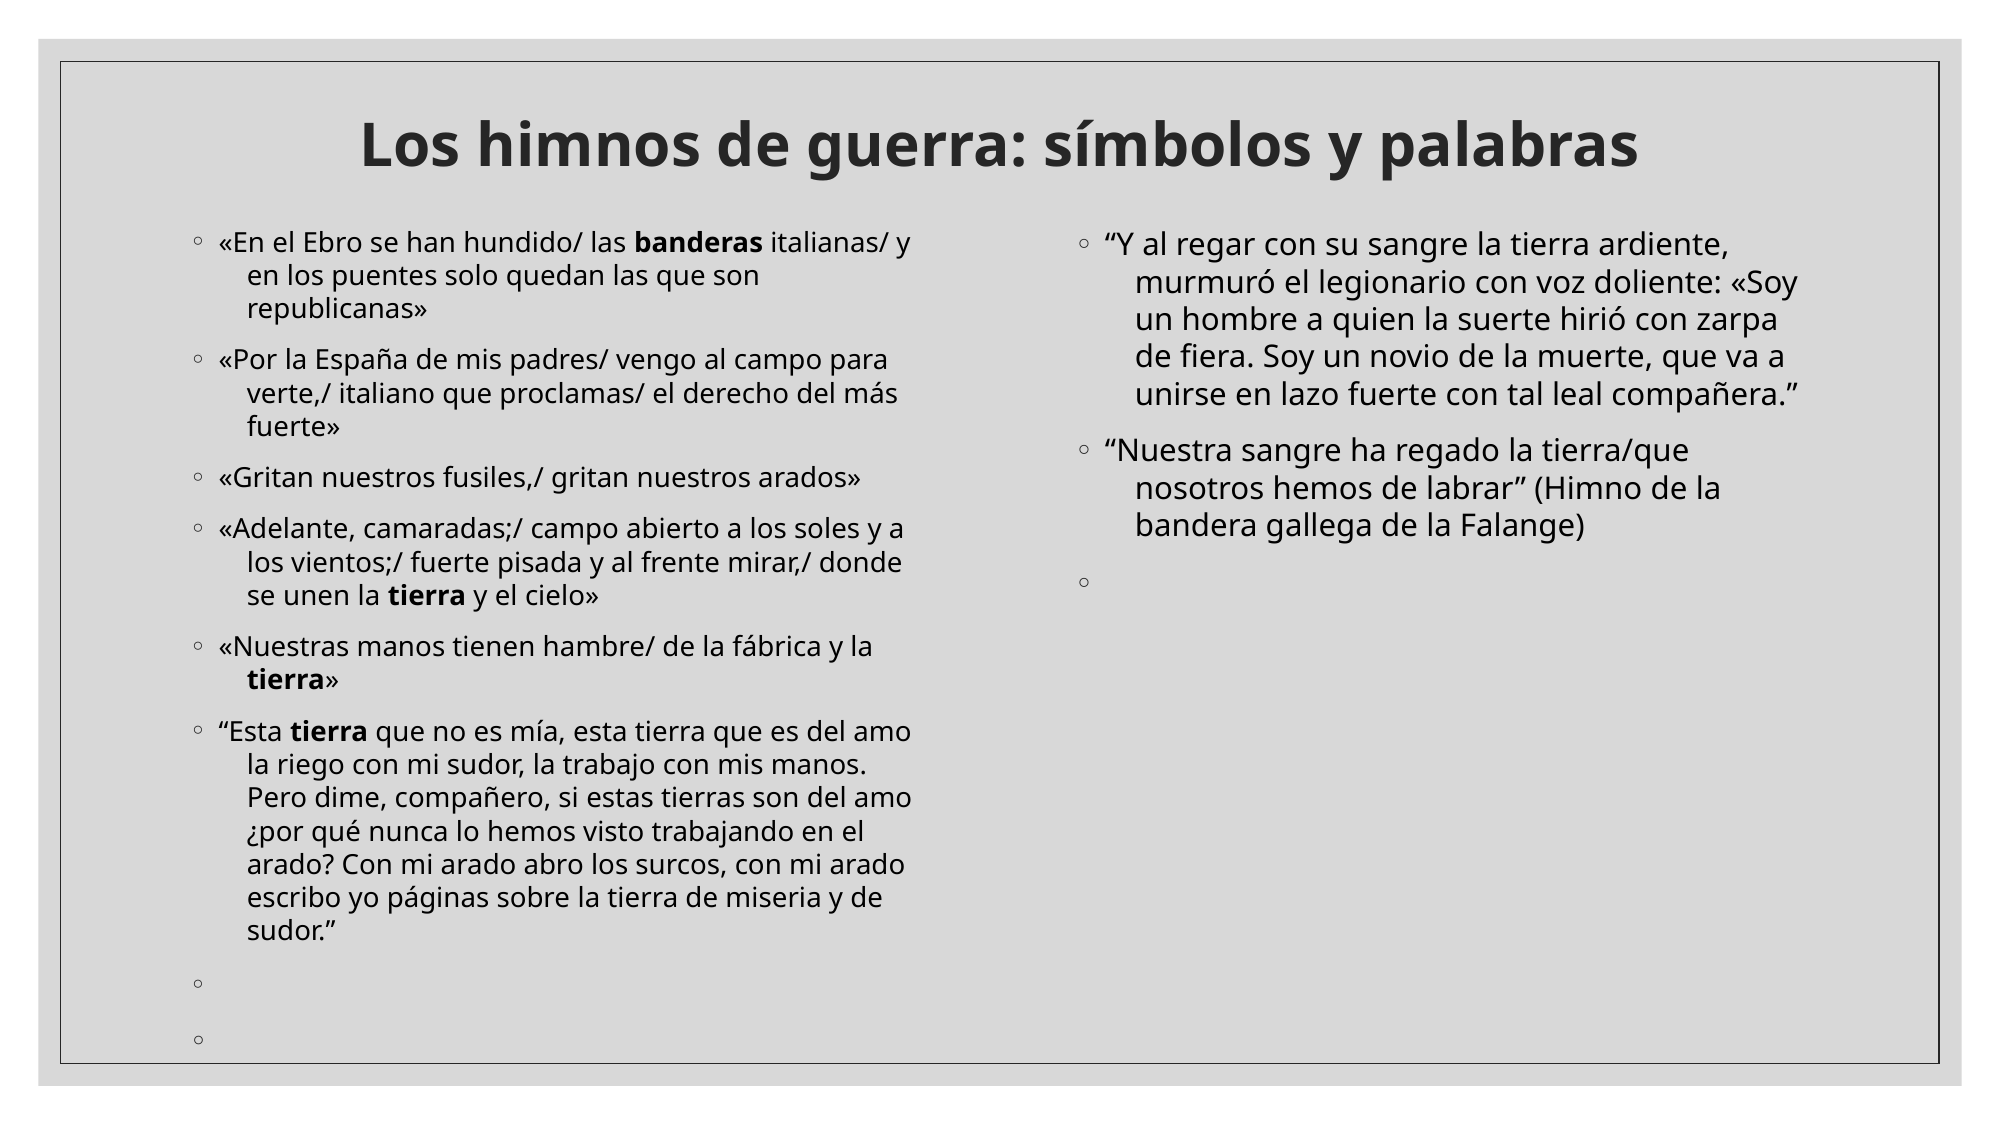

# Los himnos de guerra: símbolos y palabras
«En el Ebro se han hundido/ las banderas italianas/ y en los puentes solo quedan las que son republicanas»
«Por la España de mis padres/ vengo al campo para verte,/ italiano que proclamas/ el derecho del más fuerte»
«Gritan nuestros fusiles,/ gritan nuestros arados»
«Adelante, camaradas;/ campo abierto a los soles y a los vientos;/ fuerte pisada y al frente mirar,/ donde se unen la tierra y el cielo»
«Nuestras manos tienen hambre/ de la fábrica y la tierra»
“Esta tierra que no es mía, esta tierra que es del amo la riego con mi sudor, la trabajo con mis manos. Pero dime, compañero, si estas tierras son del amo ¿por qué nunca lo hemos visto trabajando en el arado? Con mi arado abro los surcos, con mi arado escribo yo páginas sobre la tierra de miseria y de sudor.”
“Y al regar con su sangre la tierra ardiente, murmuró el legionario con voz doliente: «Soy un hombre a quien la suerte hirió con zarpa de fiera. Soy un novio de la muerte, que va a unirse en lazo fuerte con tal leal compañera.”
“Nuestra sangre ha regado la tierra/que nosotros hemos de labrar” (Himno de la bandera gallega de la Falange)